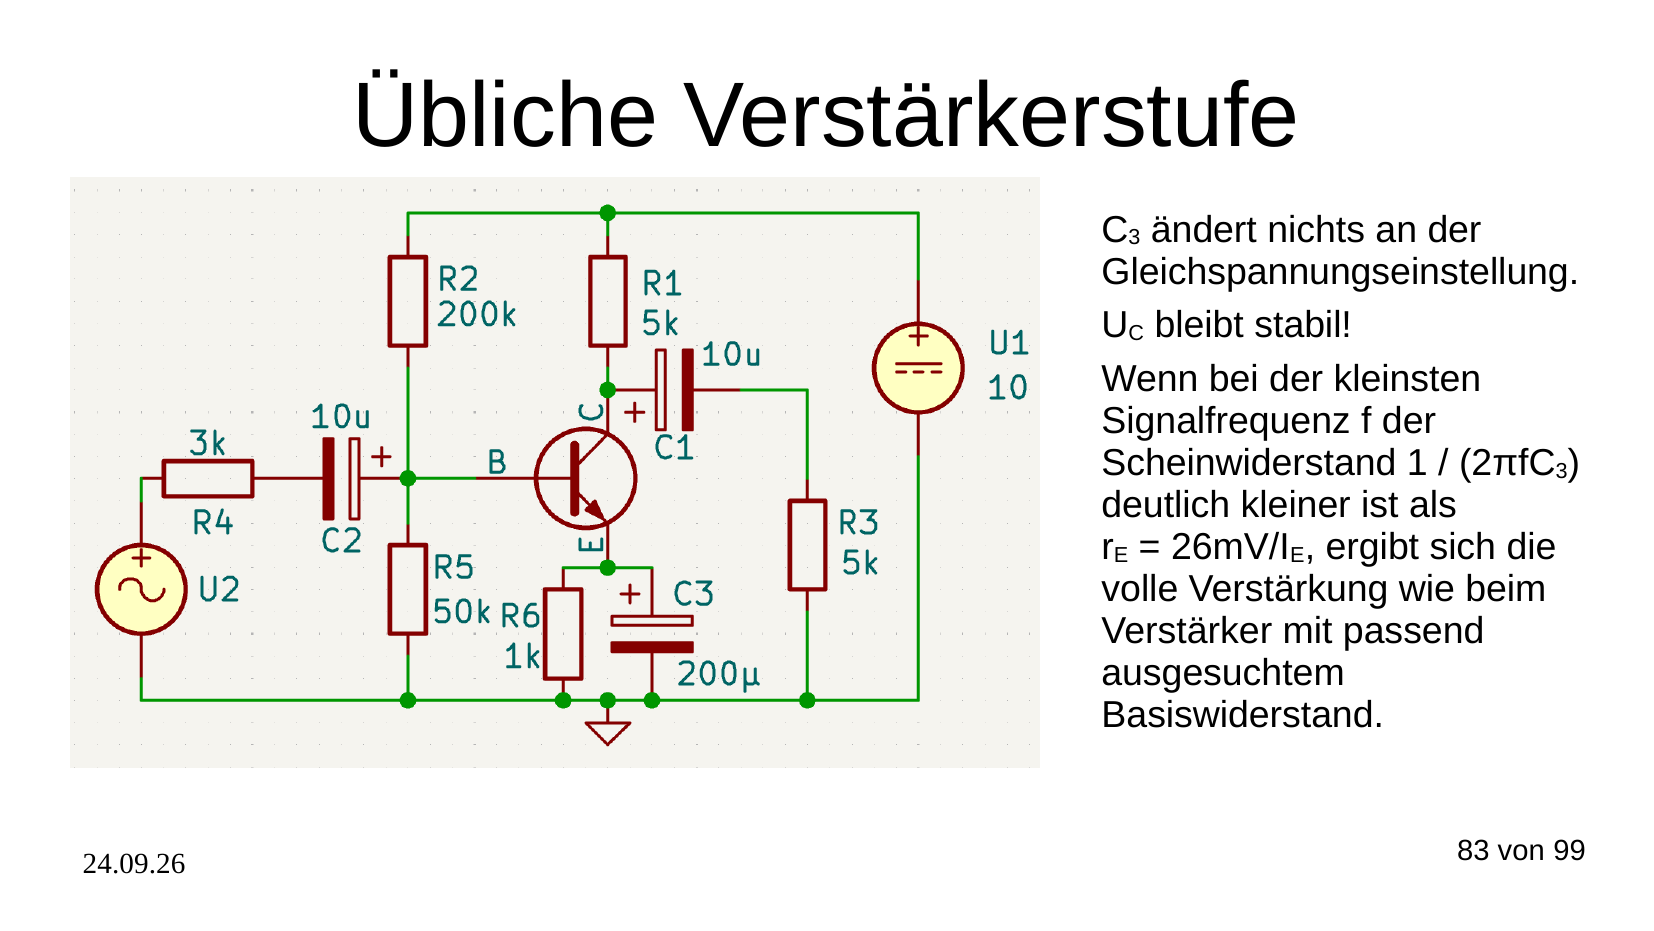

# Übliche Verstärkerstufe
C3 ändert nichts an der Gleichspannungseinstellung.
UC bleibt stabil!
Wenn bei der kleinsten Signalfrequenz f der Scheinwiderstand 1 / (2πfC3) deutlich kleiner ist als
rE = 26mV/IE, ergibt sich die volle Verstärkung wie beim Verstärker mit passend ausgesuchtem Basiswiderstand.
83